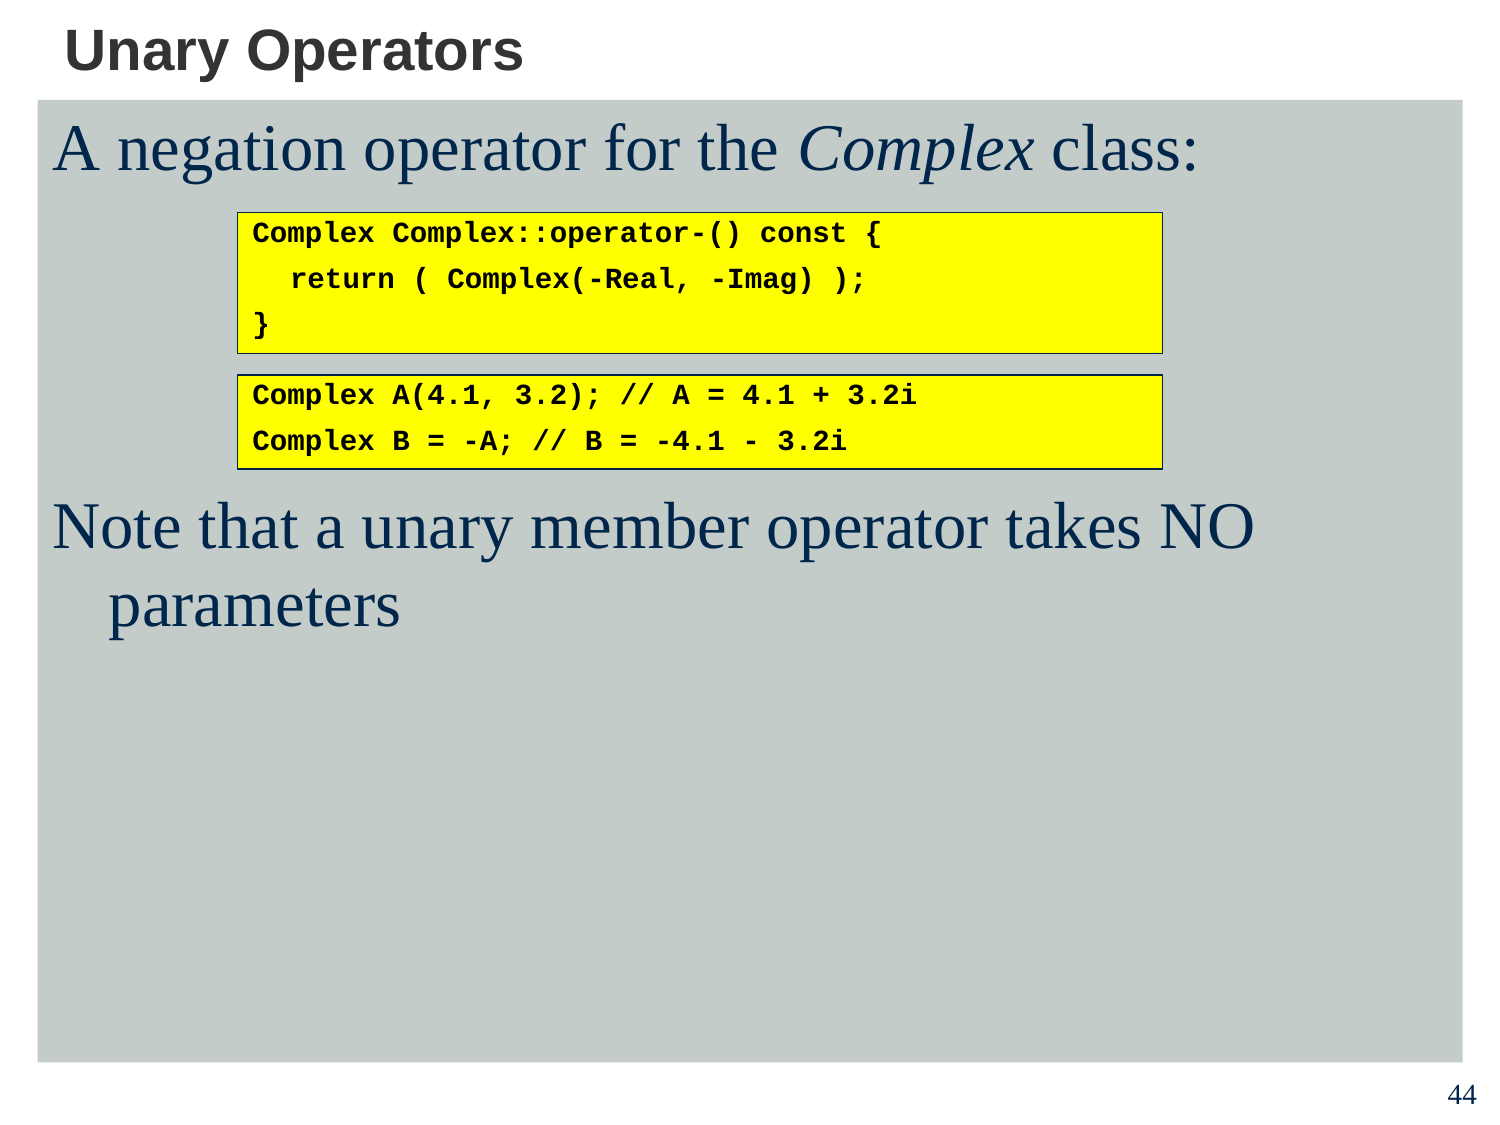

# Unary Operators
A negation operator for the Complex class:
Note that a unary member operator takes NO parameters
Complex Complex::operator-() const {
	return ( Complex(-Real, -Imag) );
}
Complex A(4.1, 3.2); // A = 4.1 + 3.2i
Complex B = -A; // B = -4.1 - 3.2i